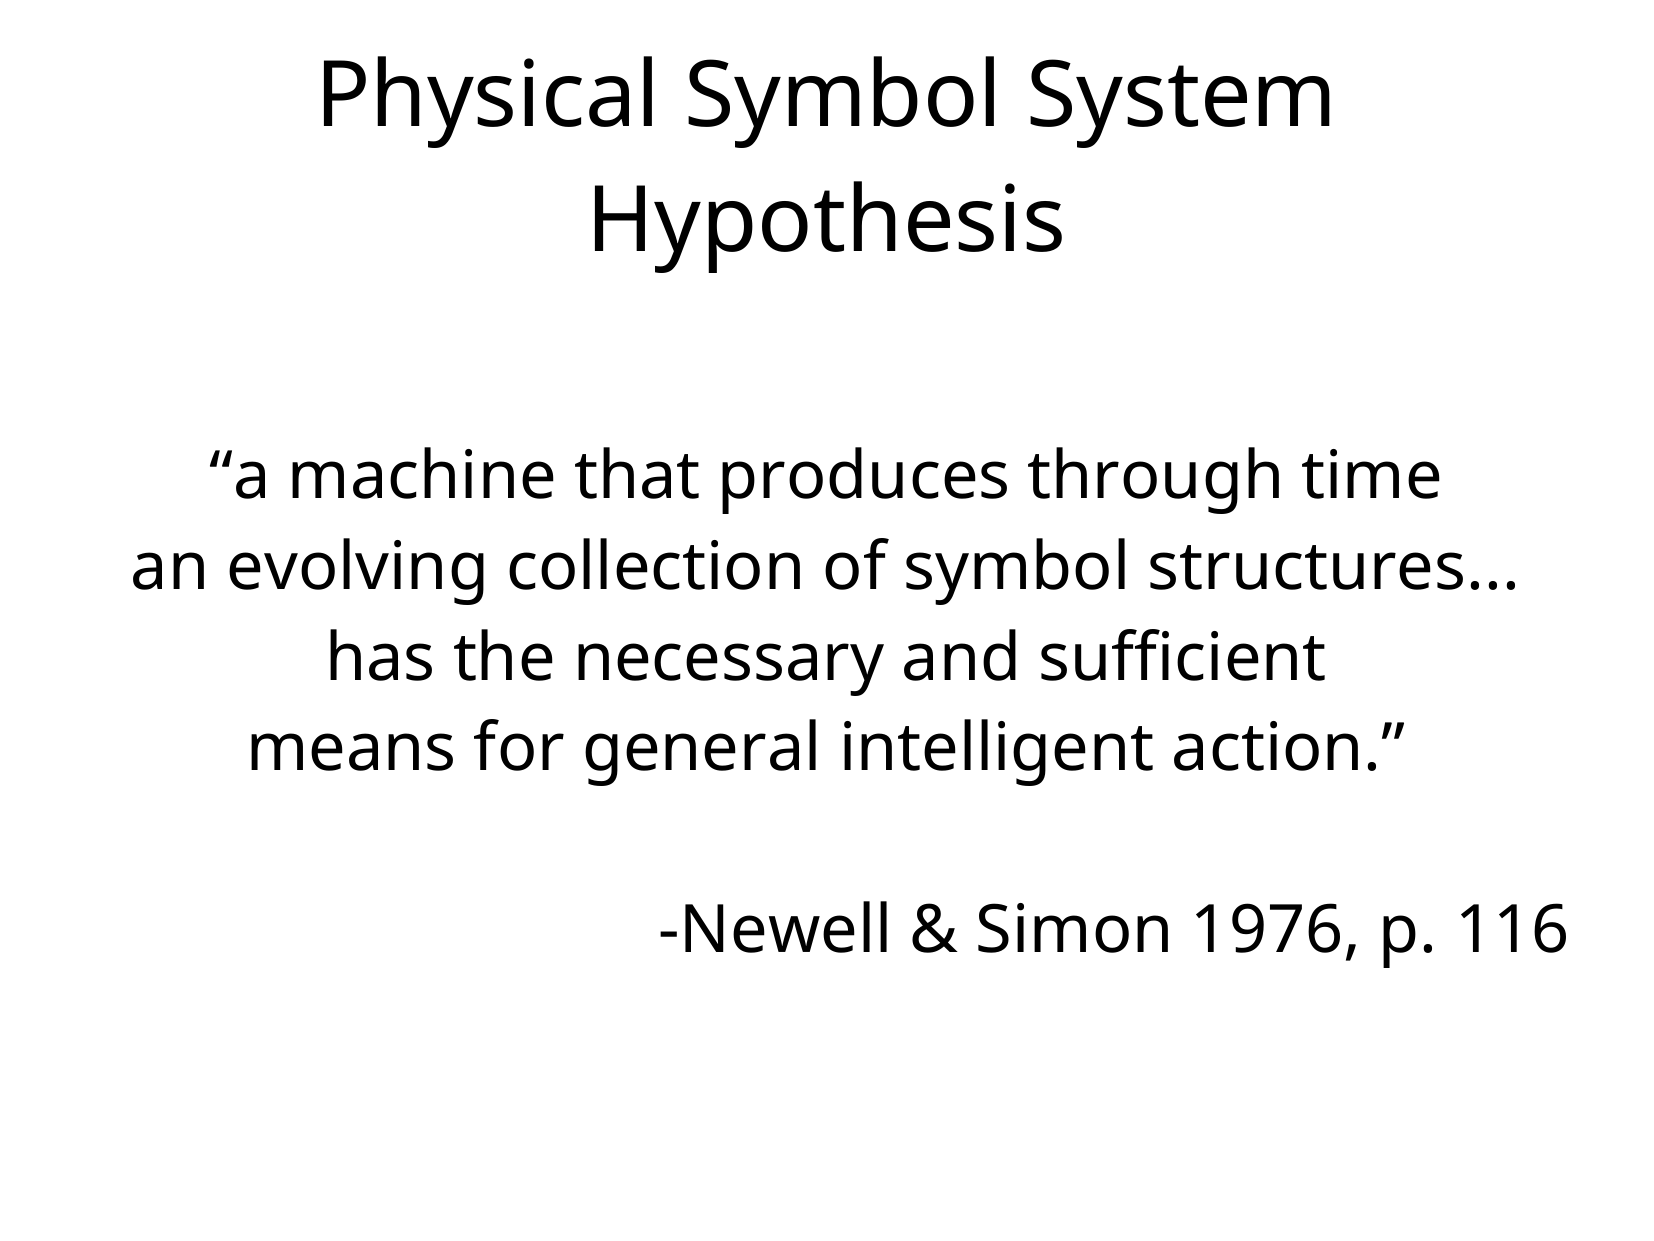

# Physical Symbol System Hypothesis
“a machine that produces through time
an evolving collection of symbol structures...
has the necessary and sufficient
means for general intelligent action.”
-Newell & Simon 1976, p. 116